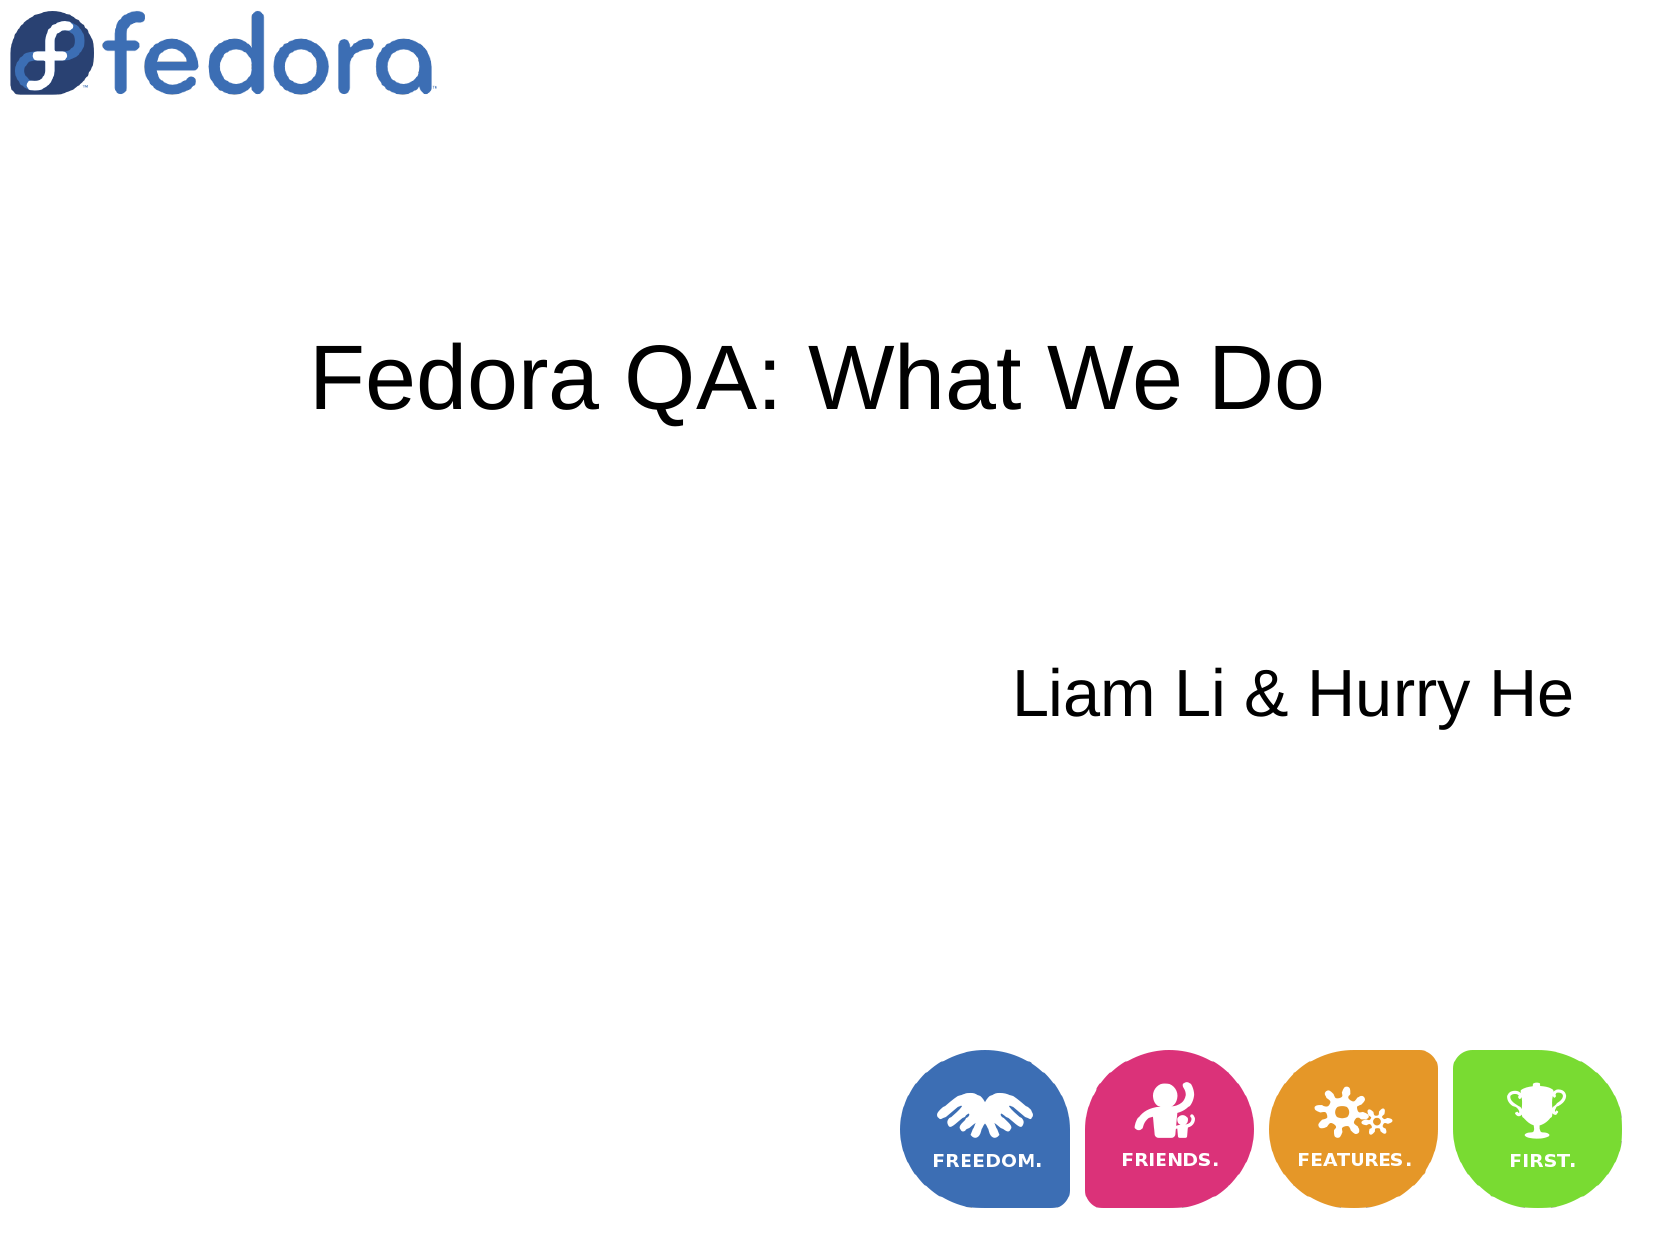

# Fedora QA: What We Do
Liam Li & Hurry He